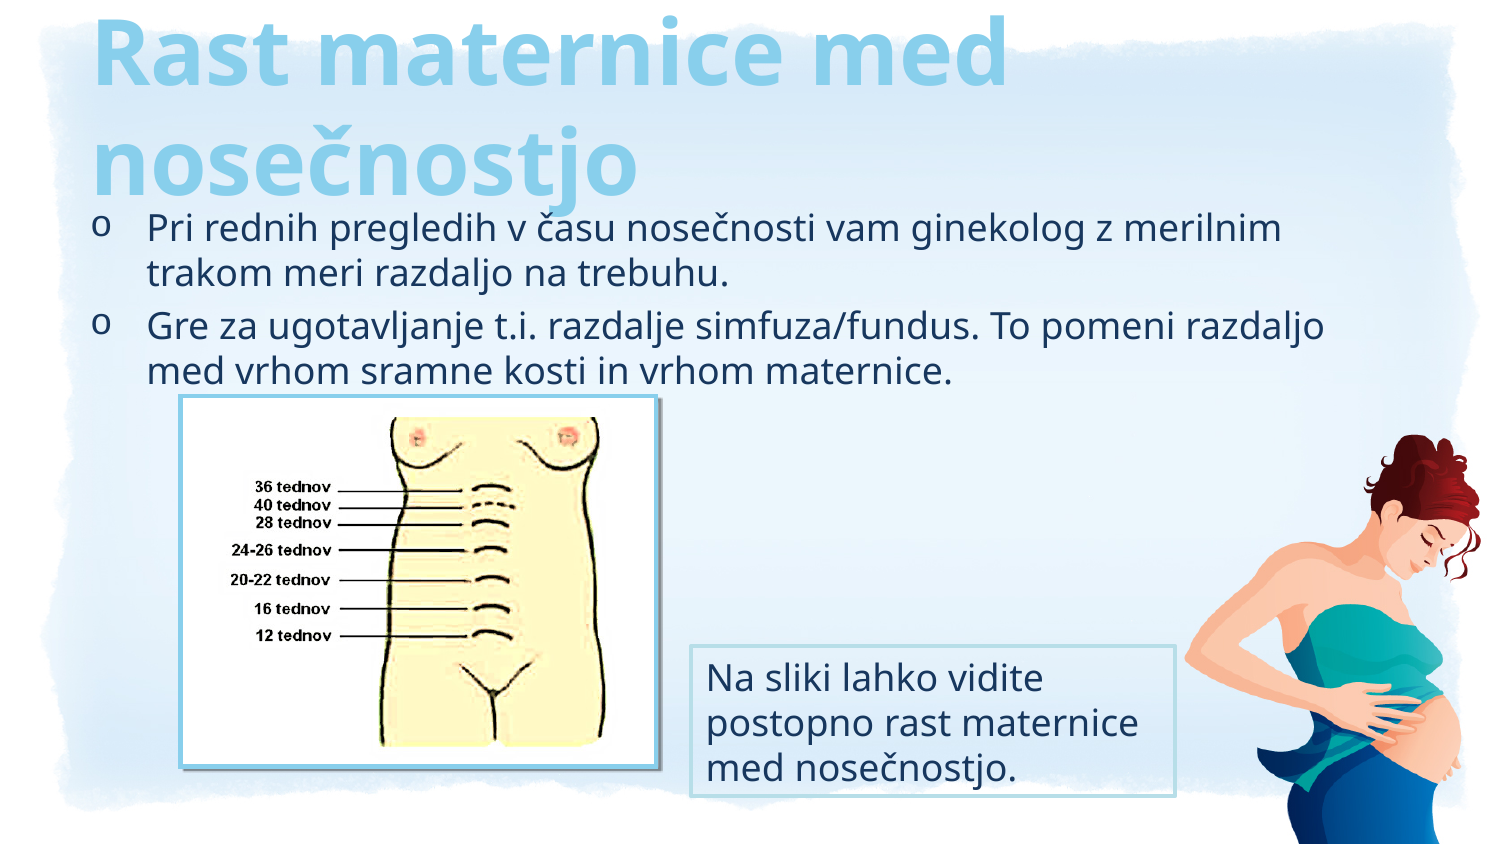

# Rast maternice med nosečnostjo
Pri rednih pregledih v času nosečnosti vam ginekolog z merilnim trakom meri razdaljo na trebuhu.
Gre za ugotavljanje t.i. razdalje simfuza/fundus. To pomeni razdaljo med vrhom sramne kosti in vrhom maternice.
Na sliki lahko vidite postopno rast maternice med nosečnostjo.